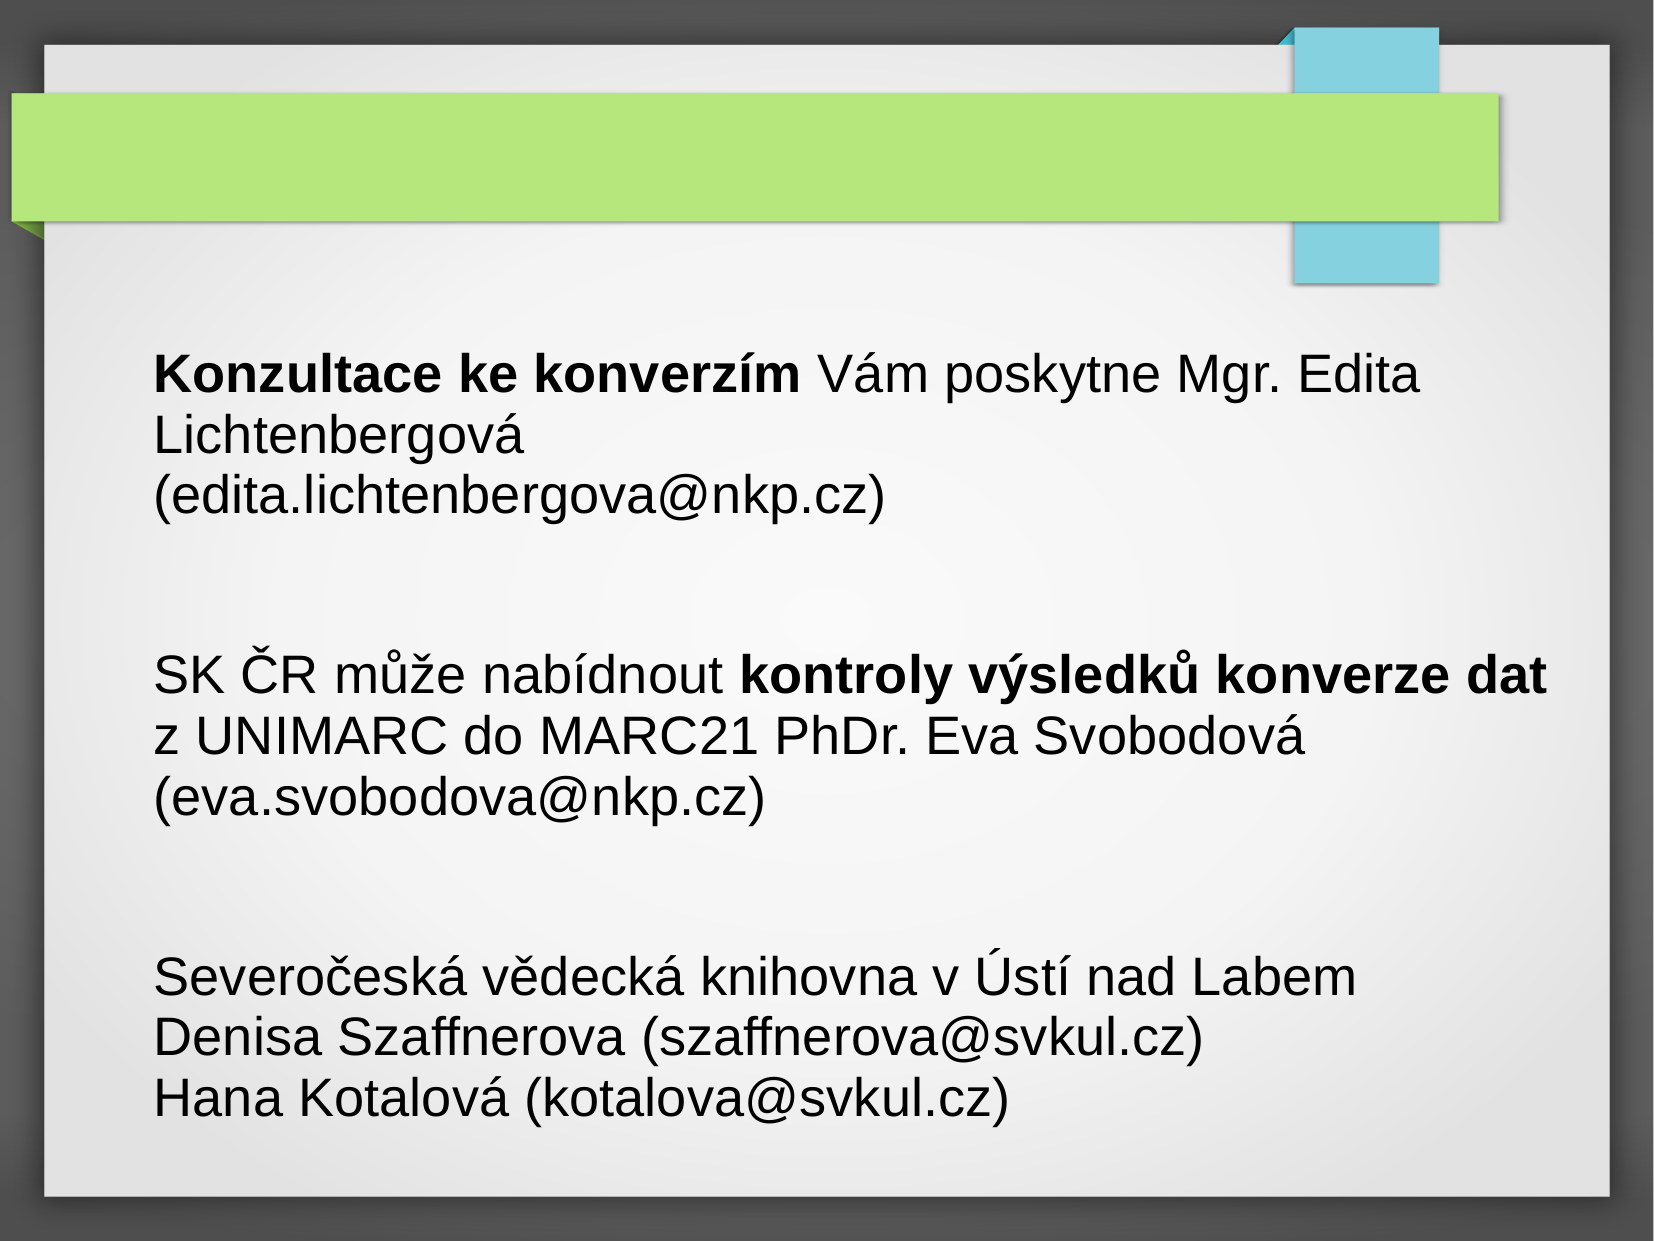

#
Konzultace ke konverzím Vám poskytne Mgr. Edita Lichtenbergová
(edita.lichtenbergova@nkp.cz)
SK ČR může nabídnout kontroly výsledků konverze dat z UNIMARC do MARC21 PhDr. Eva Svobodová
(eva.svobodova@nkp.cz)
Severočeská vědecká knihovna v Ústí nad Labem
Denisa Szaffnerova (szaffnerova@svkul.cz)
Hana Kotalová (kotalova@svkul.cz)